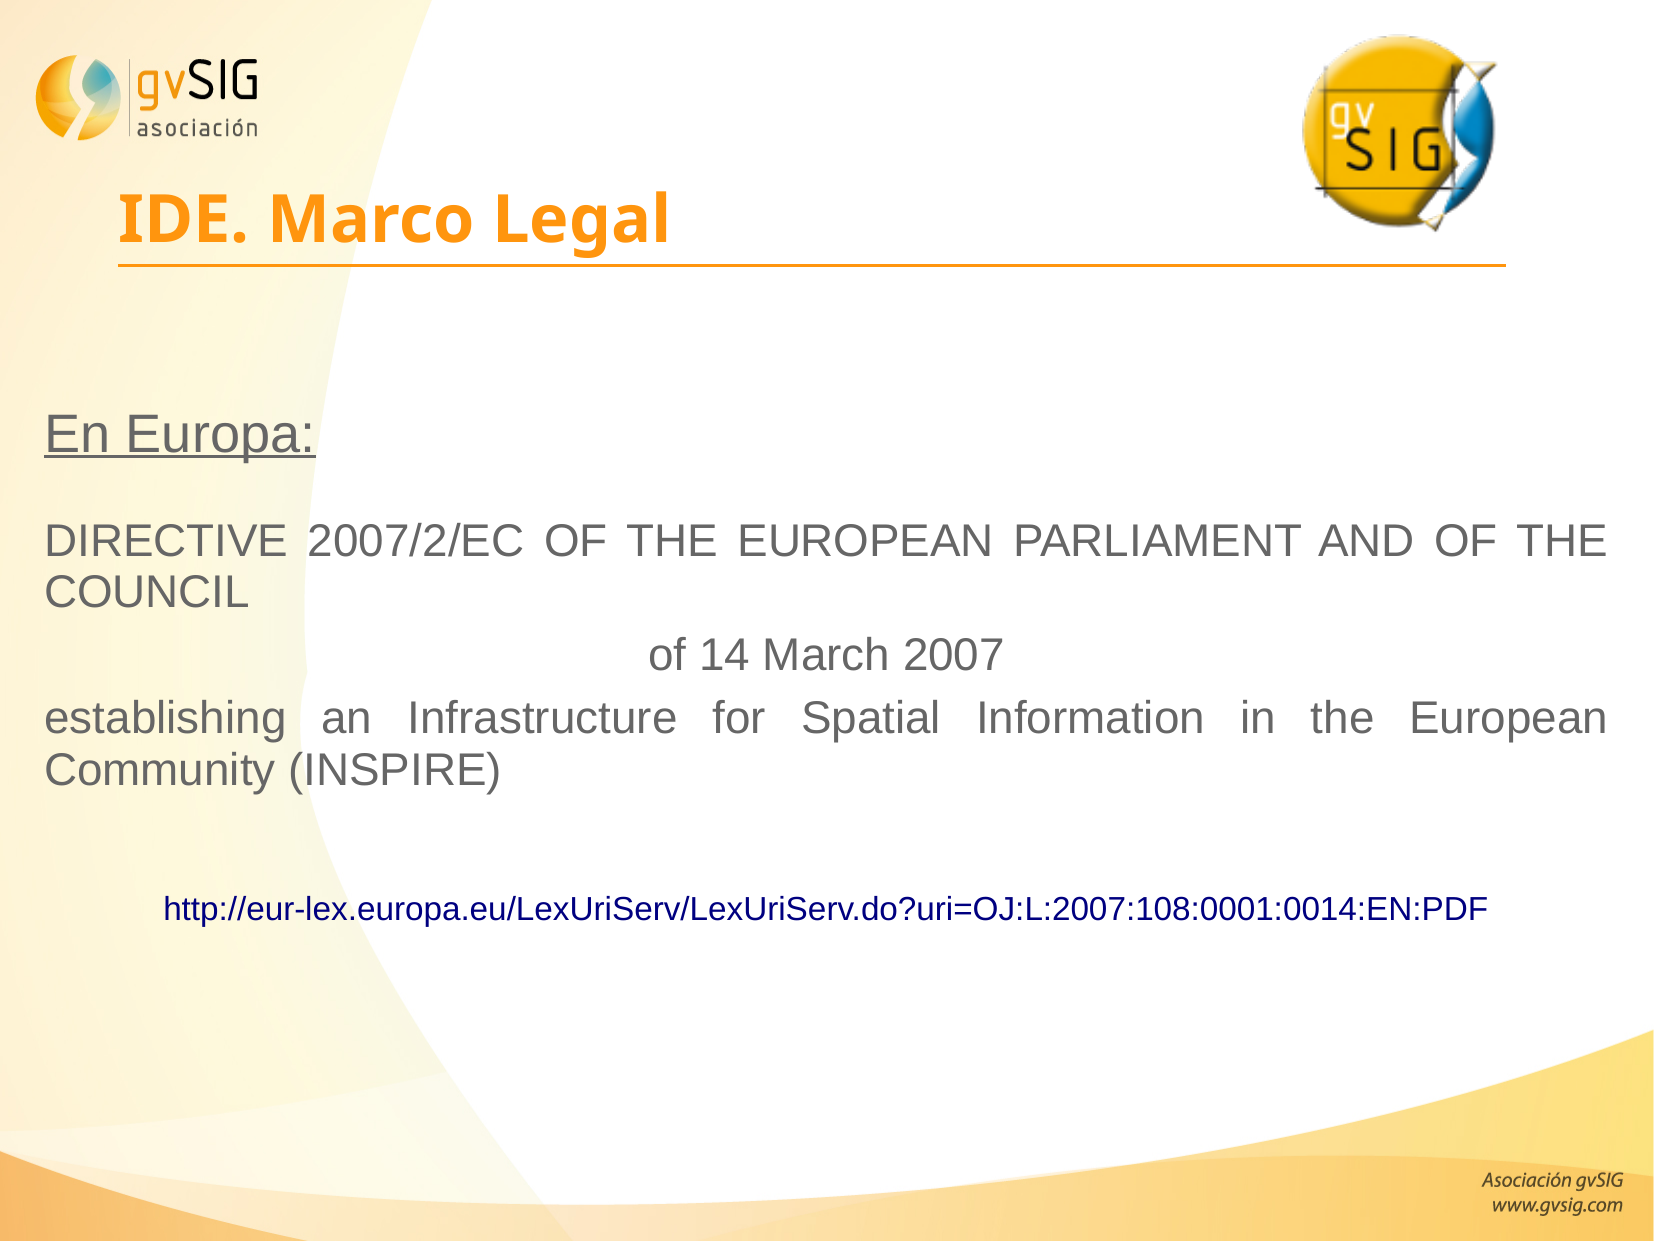

IDE. Marco Legal
En Europa:
DIRECTIVE 2007/2/EC OF THE EUROPEAN PARLIAMENT AND OF THE COUNCIL
of 14 March 2007
establishing an Infrastructure for Spatial Information in the European Community (INSPIRE)
http://eur-lex.europa.eu/LexUriServ/LexUriServ.do?uri=OJ:L:2007:108:0001:0014:EN:PDF